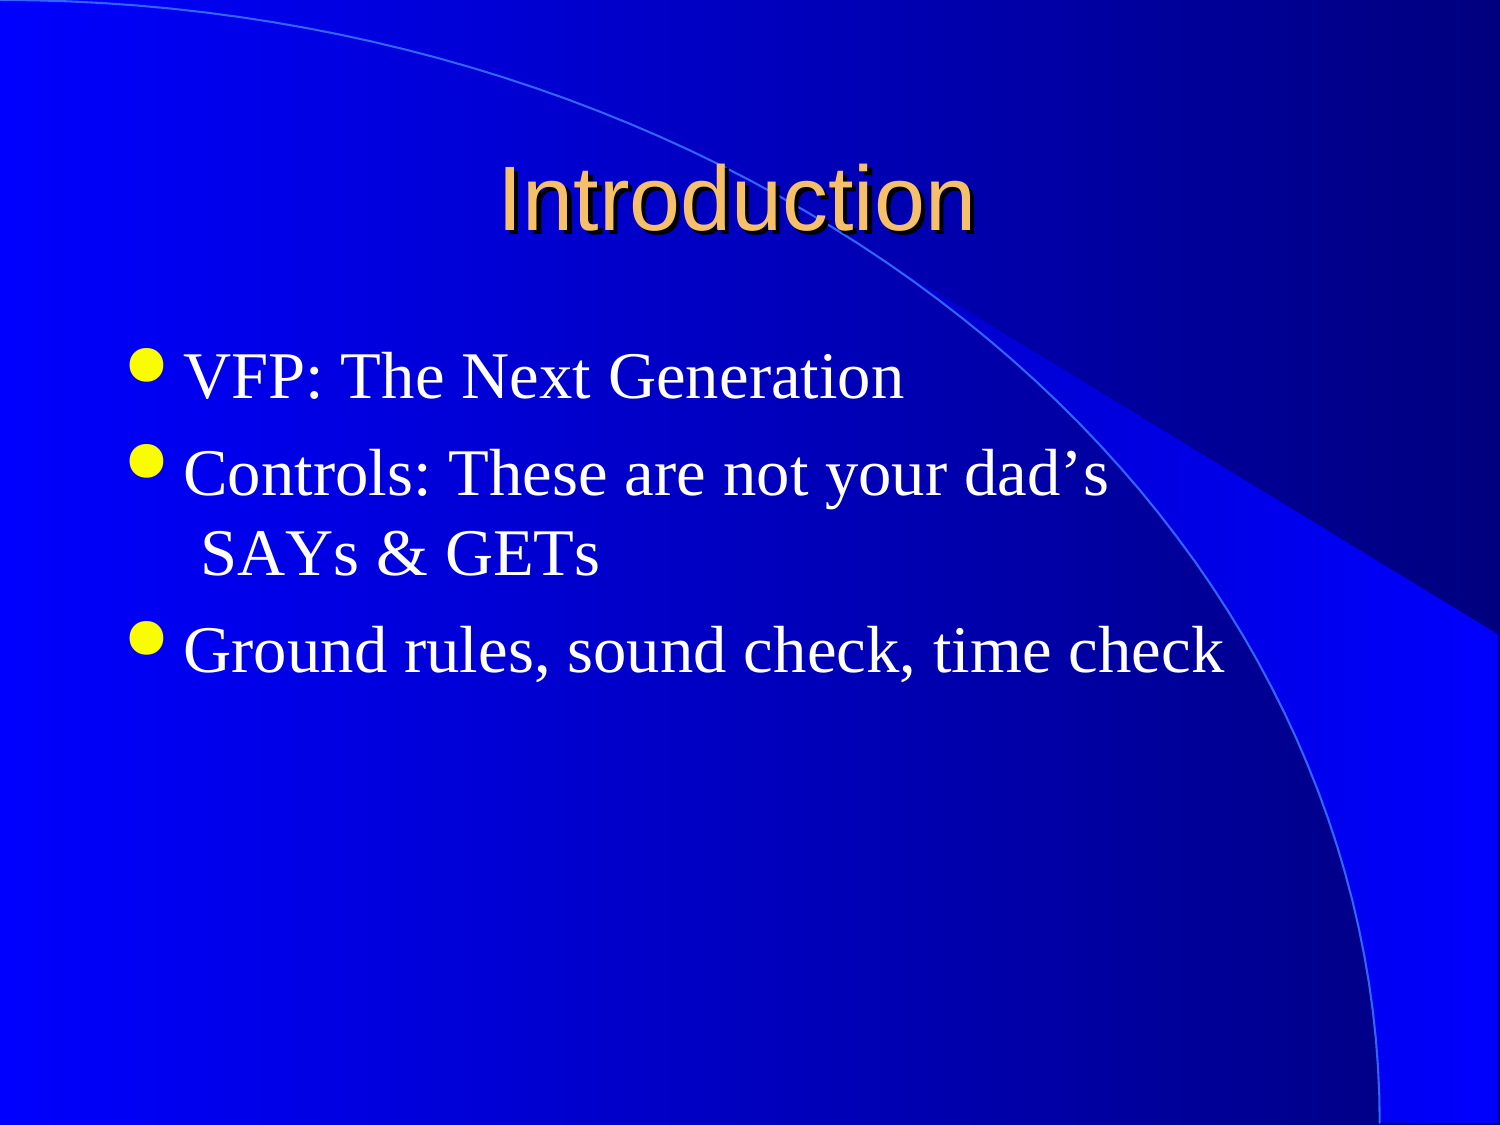

# Introduction
VFP: The Next Generation
Controls: These are not your dad’s
 SAYs & GETs
Ground rules, sound check, time check